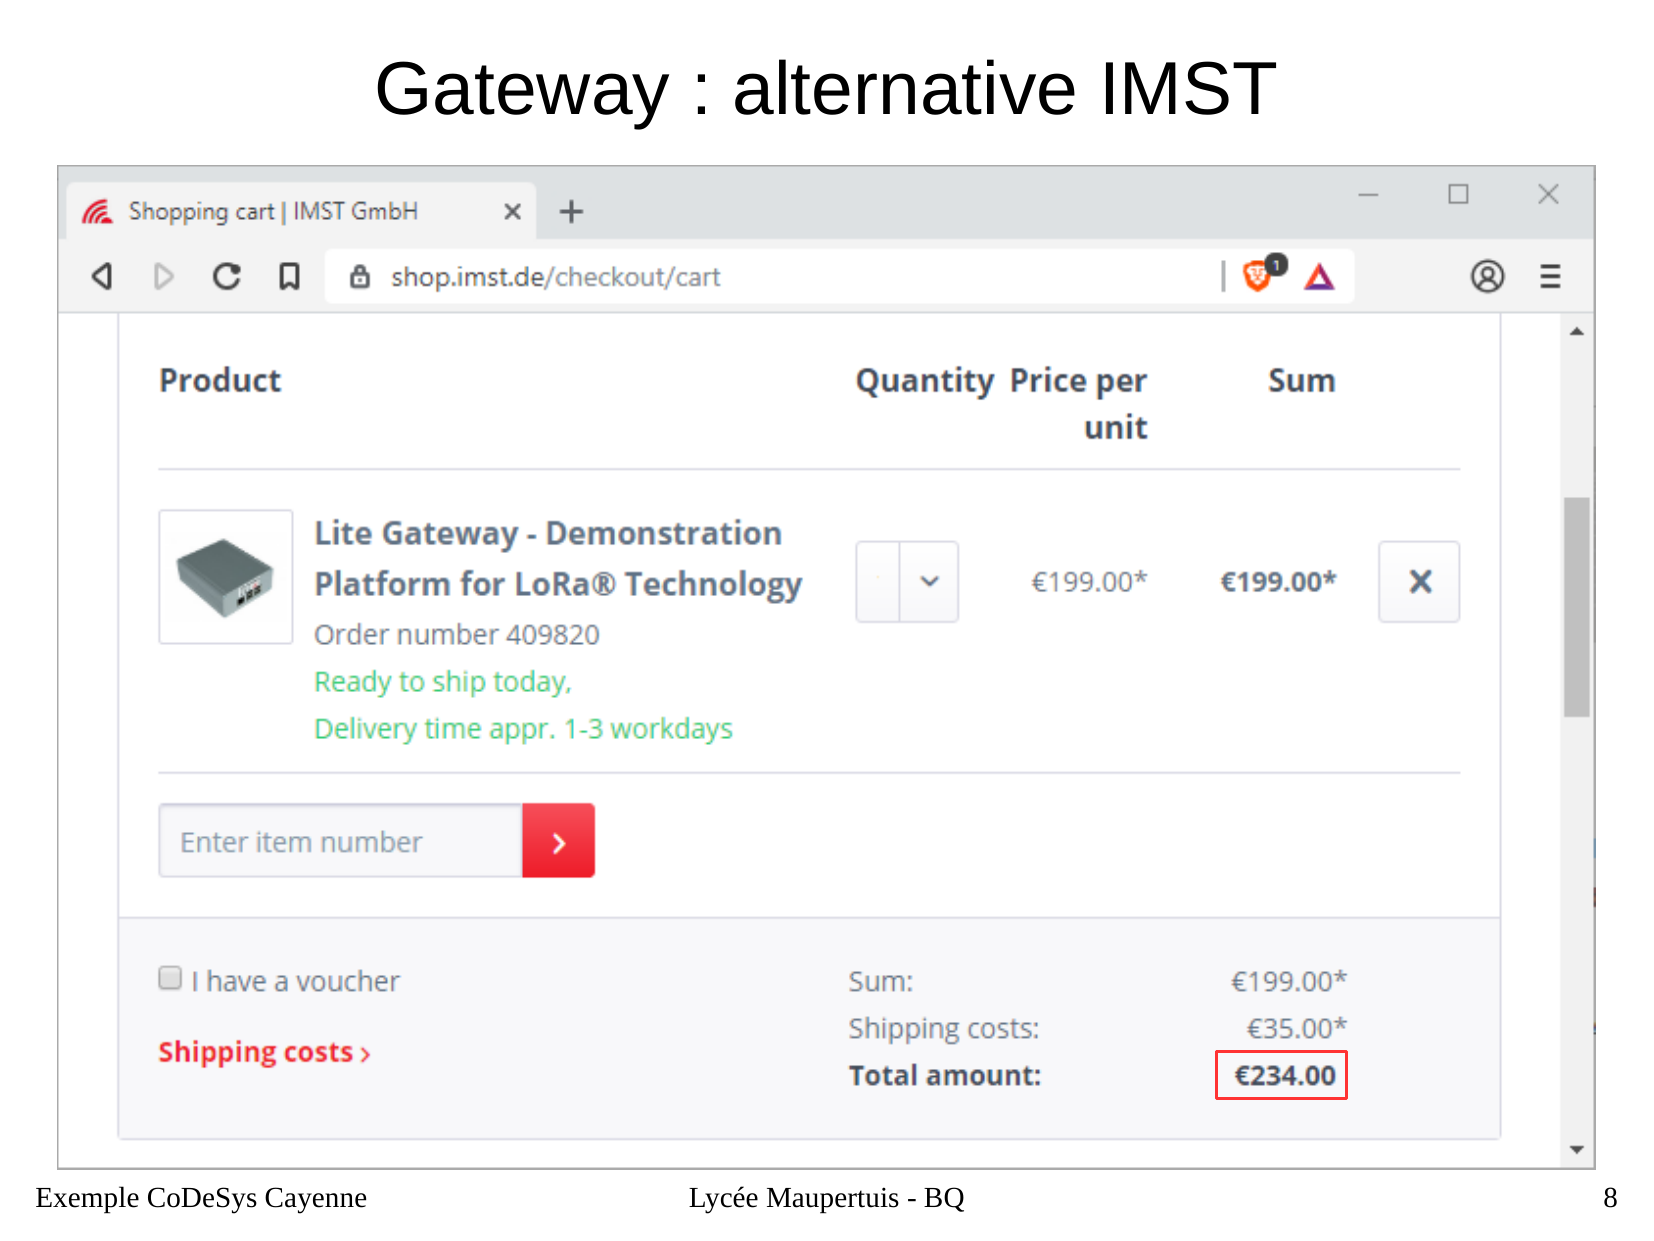

# Gateway : alternative IMST
Exemple CoDeSys Cayenne
Lycée Maupertuis - BQ
8